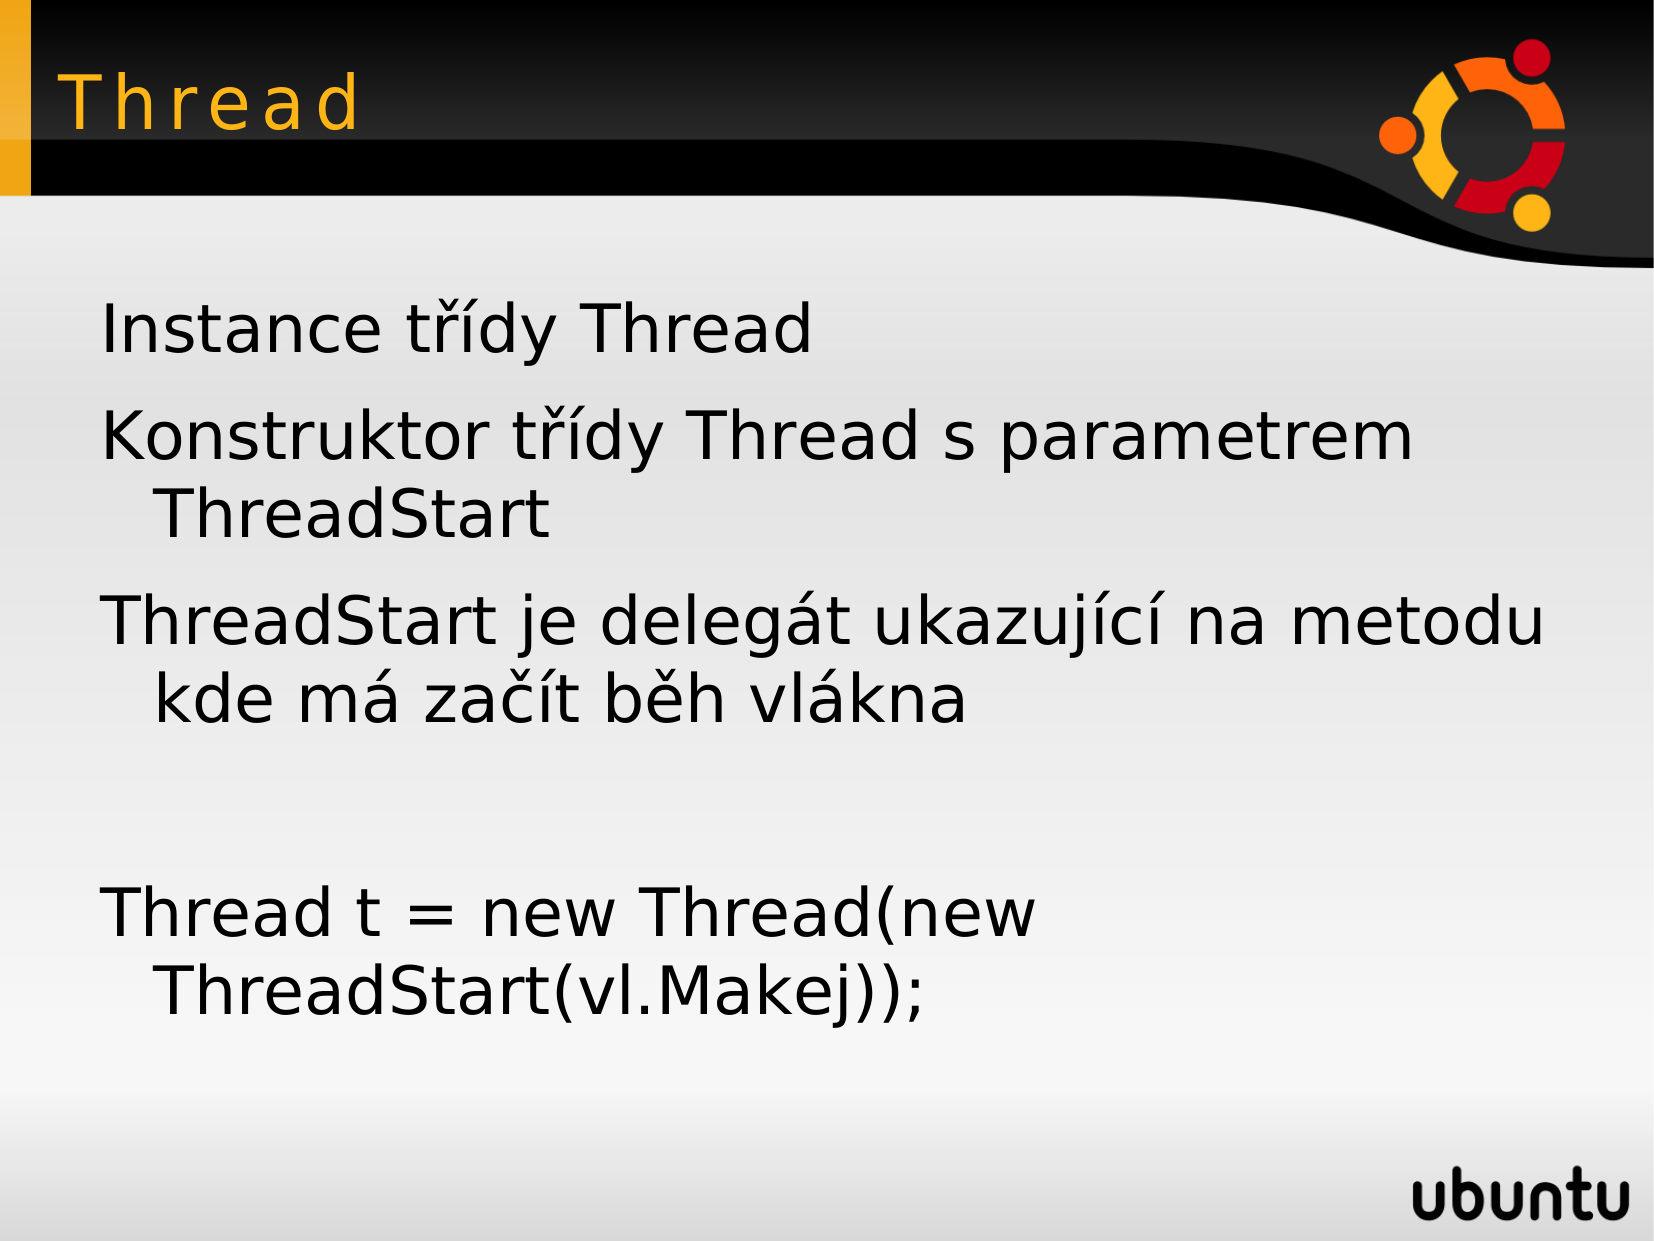

# Thread
Instance třídy Thread
Konstruktor třídy Thread s parametrem ThreadStart
ThreadStart je delegát ukazující na metodu kde má začít běh vlákna
Thread t = new Thread(new ThreadStart(vl.Makej));